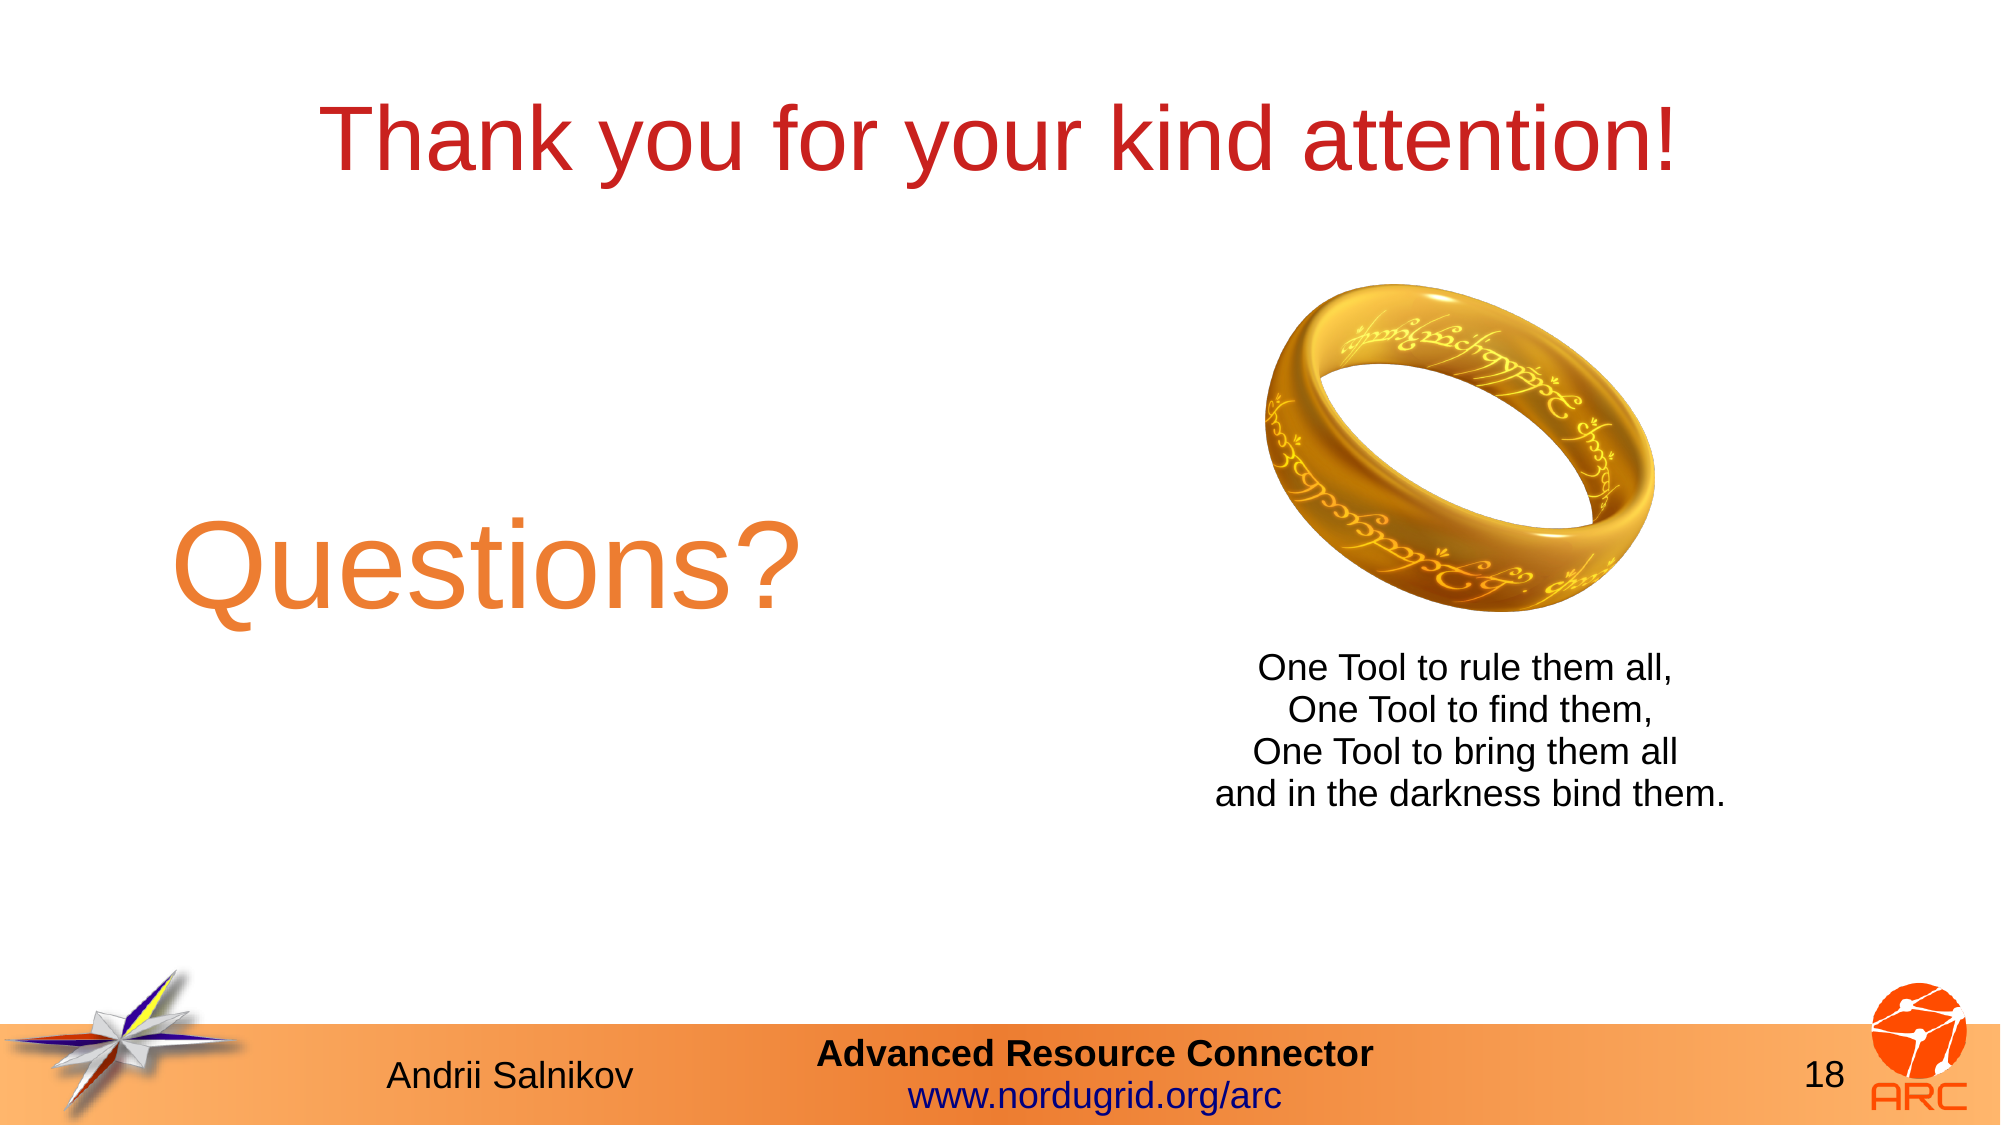

# Thank you for your kind attention!
Questions?
One Tool to rule them all,
One Tool to find them,
One Tool to bring them all
and in the darkness bind them.
Andrii Salnikov
18